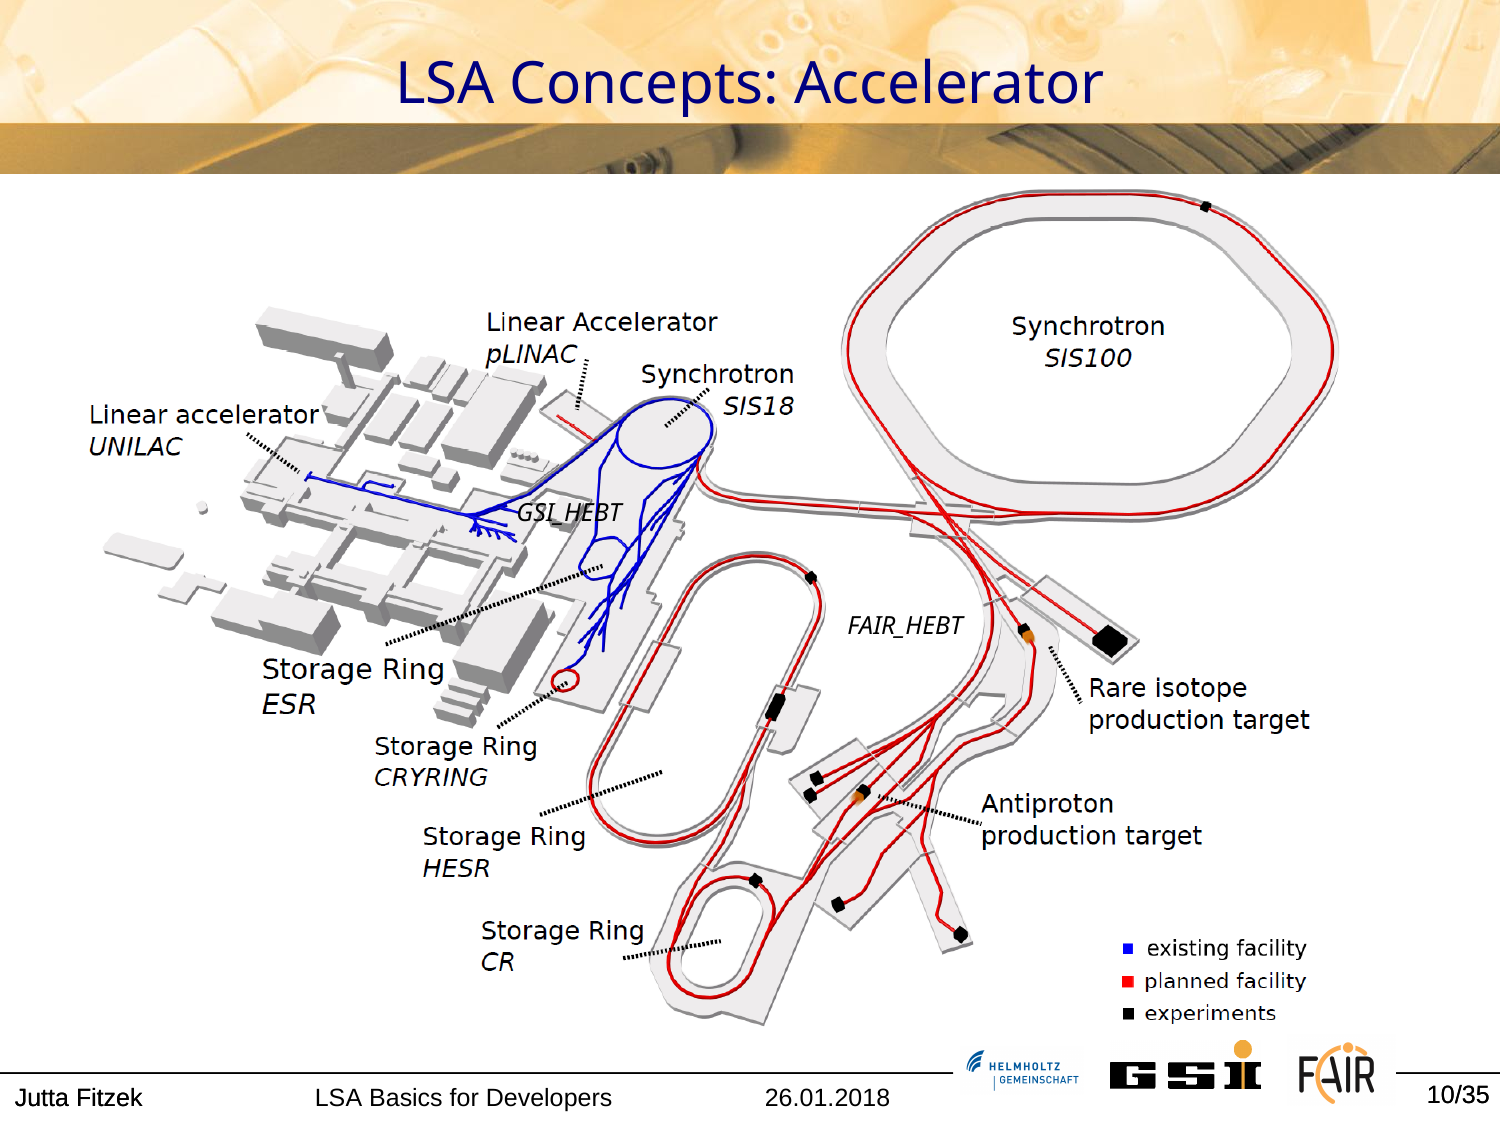

# LSA Concepts: Accelerator
GSI_HEBT
FAIR_HEBT
10